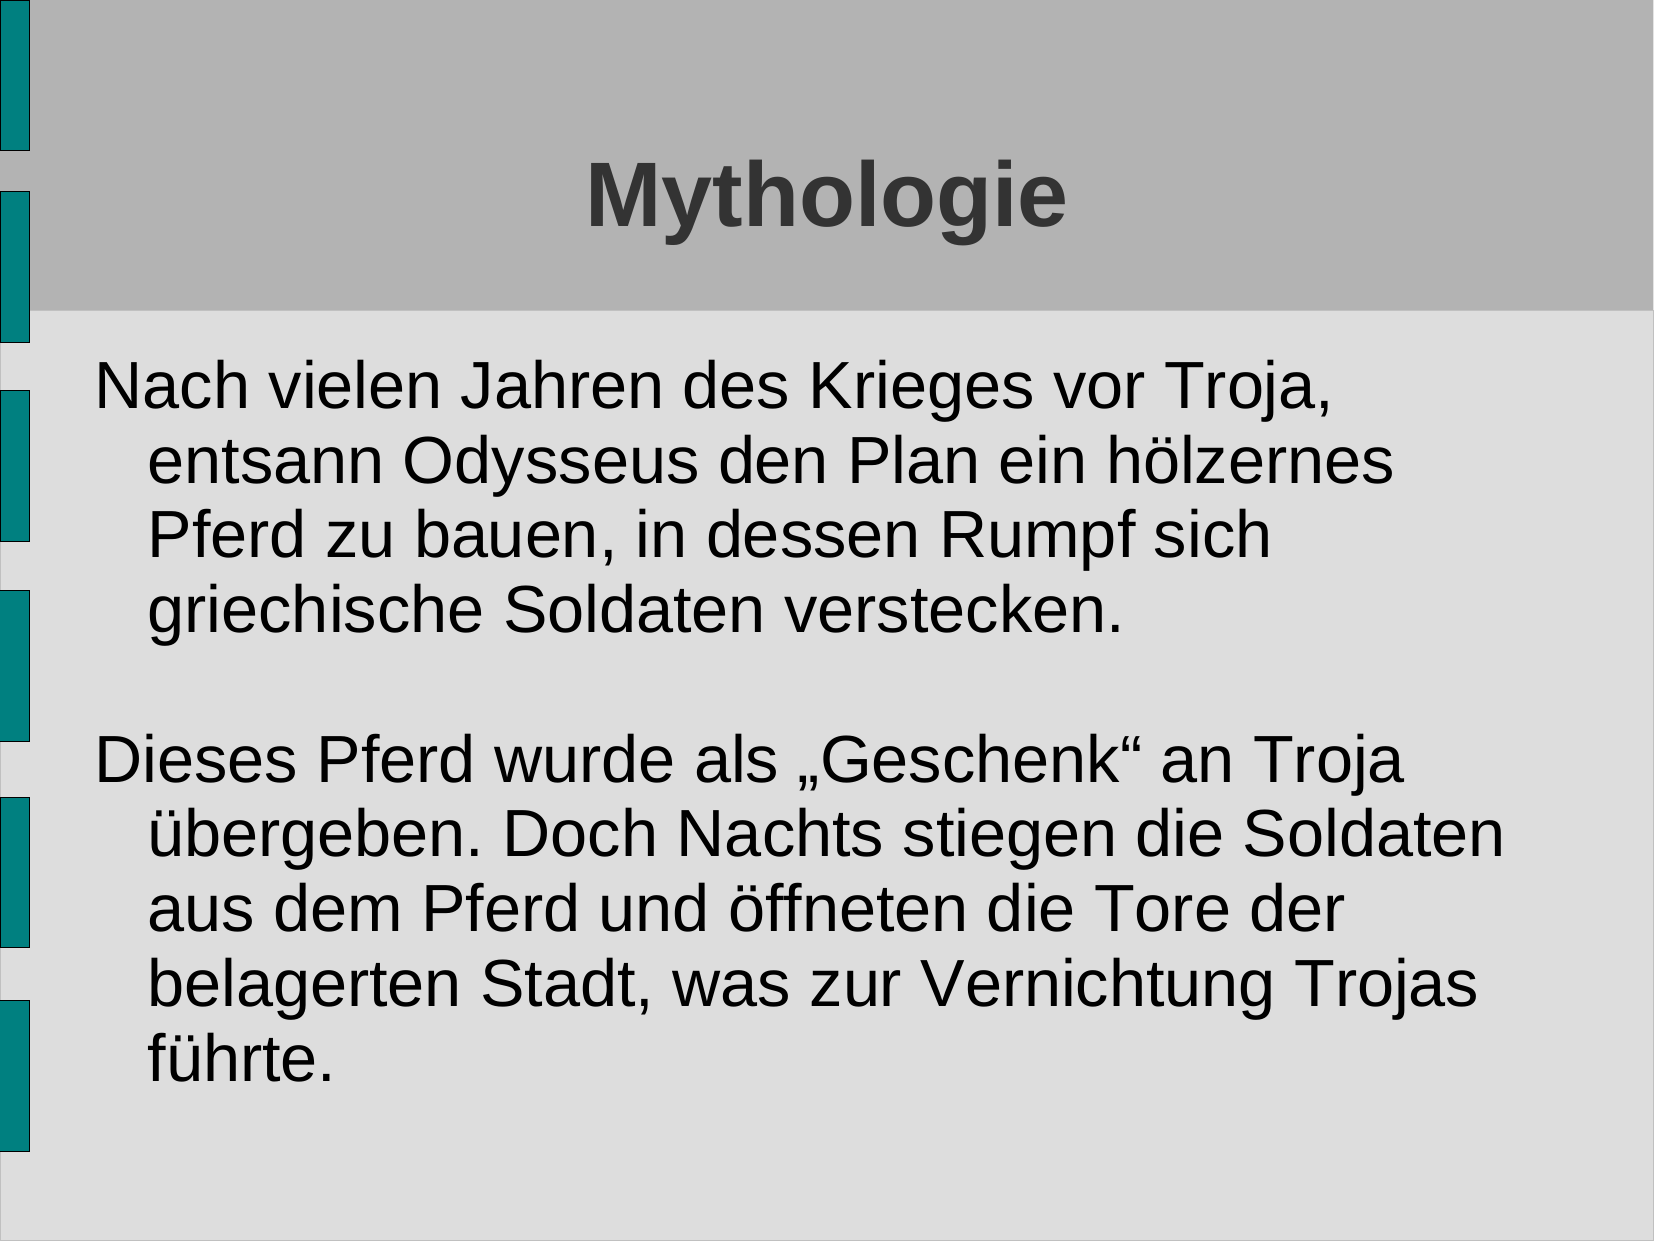

# Mythologie
Nach vielen Jahren des Krieges vor Troja, entsann Odysseus den Plan ein hölzernes Pferd zu bauen, in dessen Rumpf sich griechische Soldaten verstecken.
Dieses Pferd wurde als „Geschenk“ an Troja übergeben. Doch Nachts stiegen die Soldaten aus dem Pferd und öffneten die Tore der belagerten Stadt, was zur Vernichtung Trojas führte.